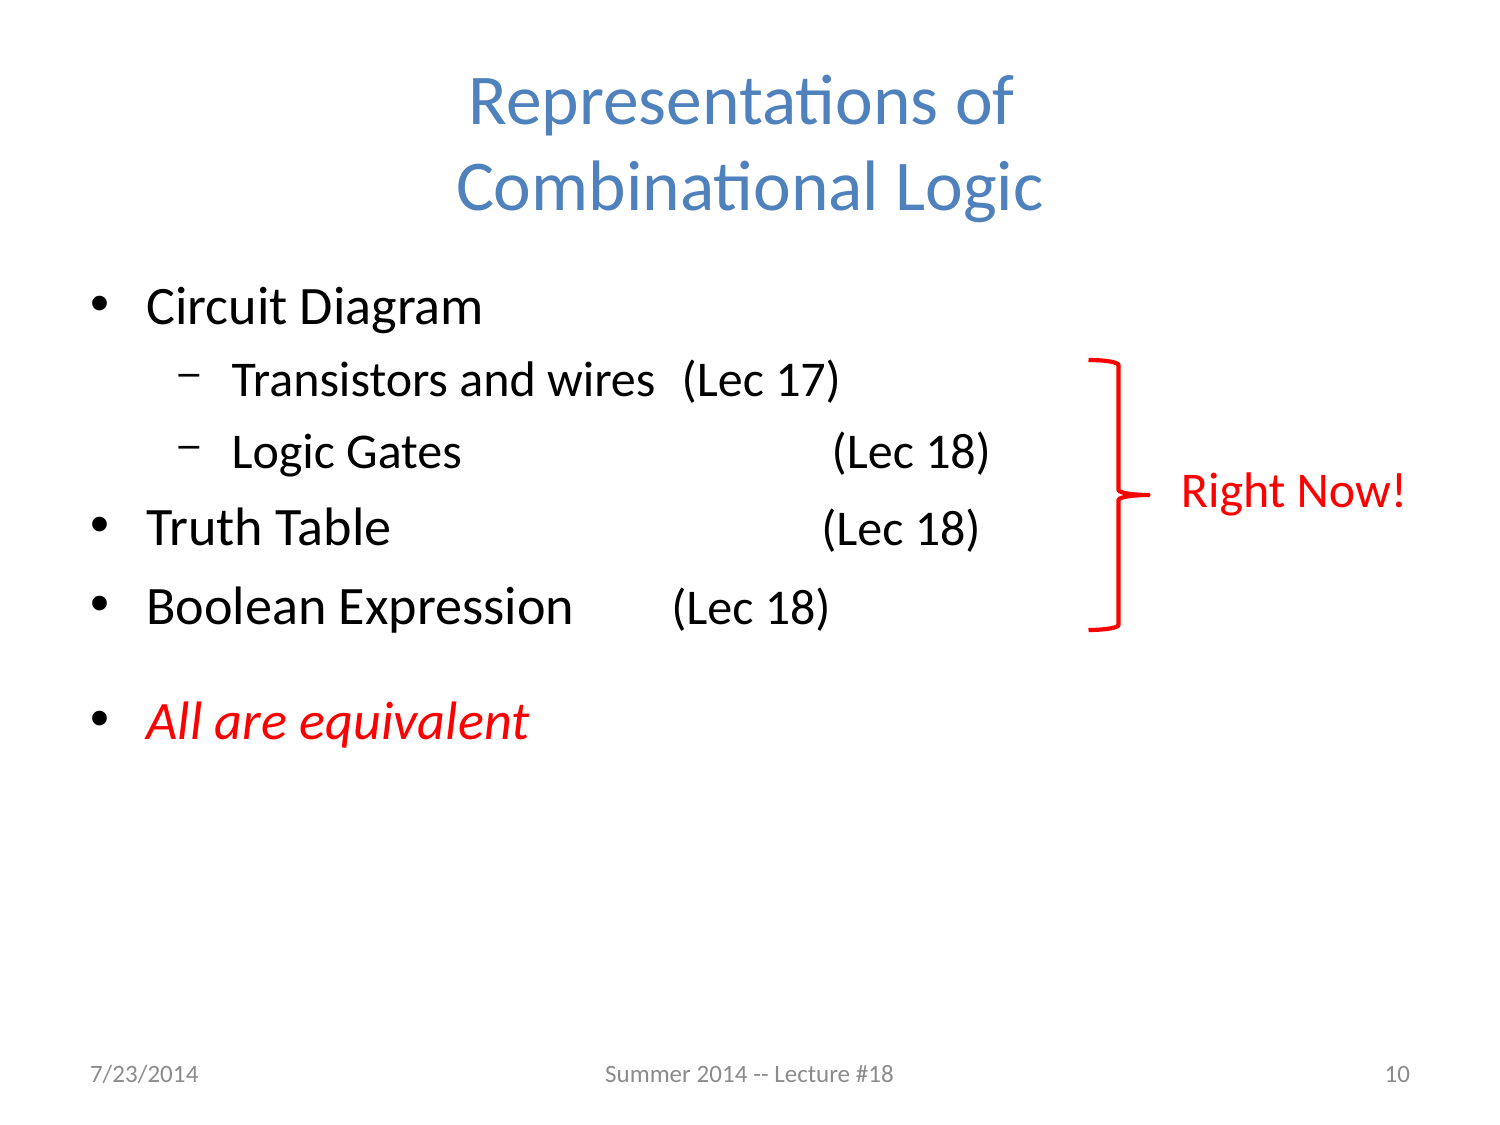

# Representations of Combinational Logic
Circuit Diagram
Transistors and wires	(Lec 17)
Logic Gates					(Lec 18)
Truth Table						(Lec 18)
Boolean Expression		(Lec 18)
All are equivalent
Right Now!
7/23/2014
Summer 2014 -- Lecture #18